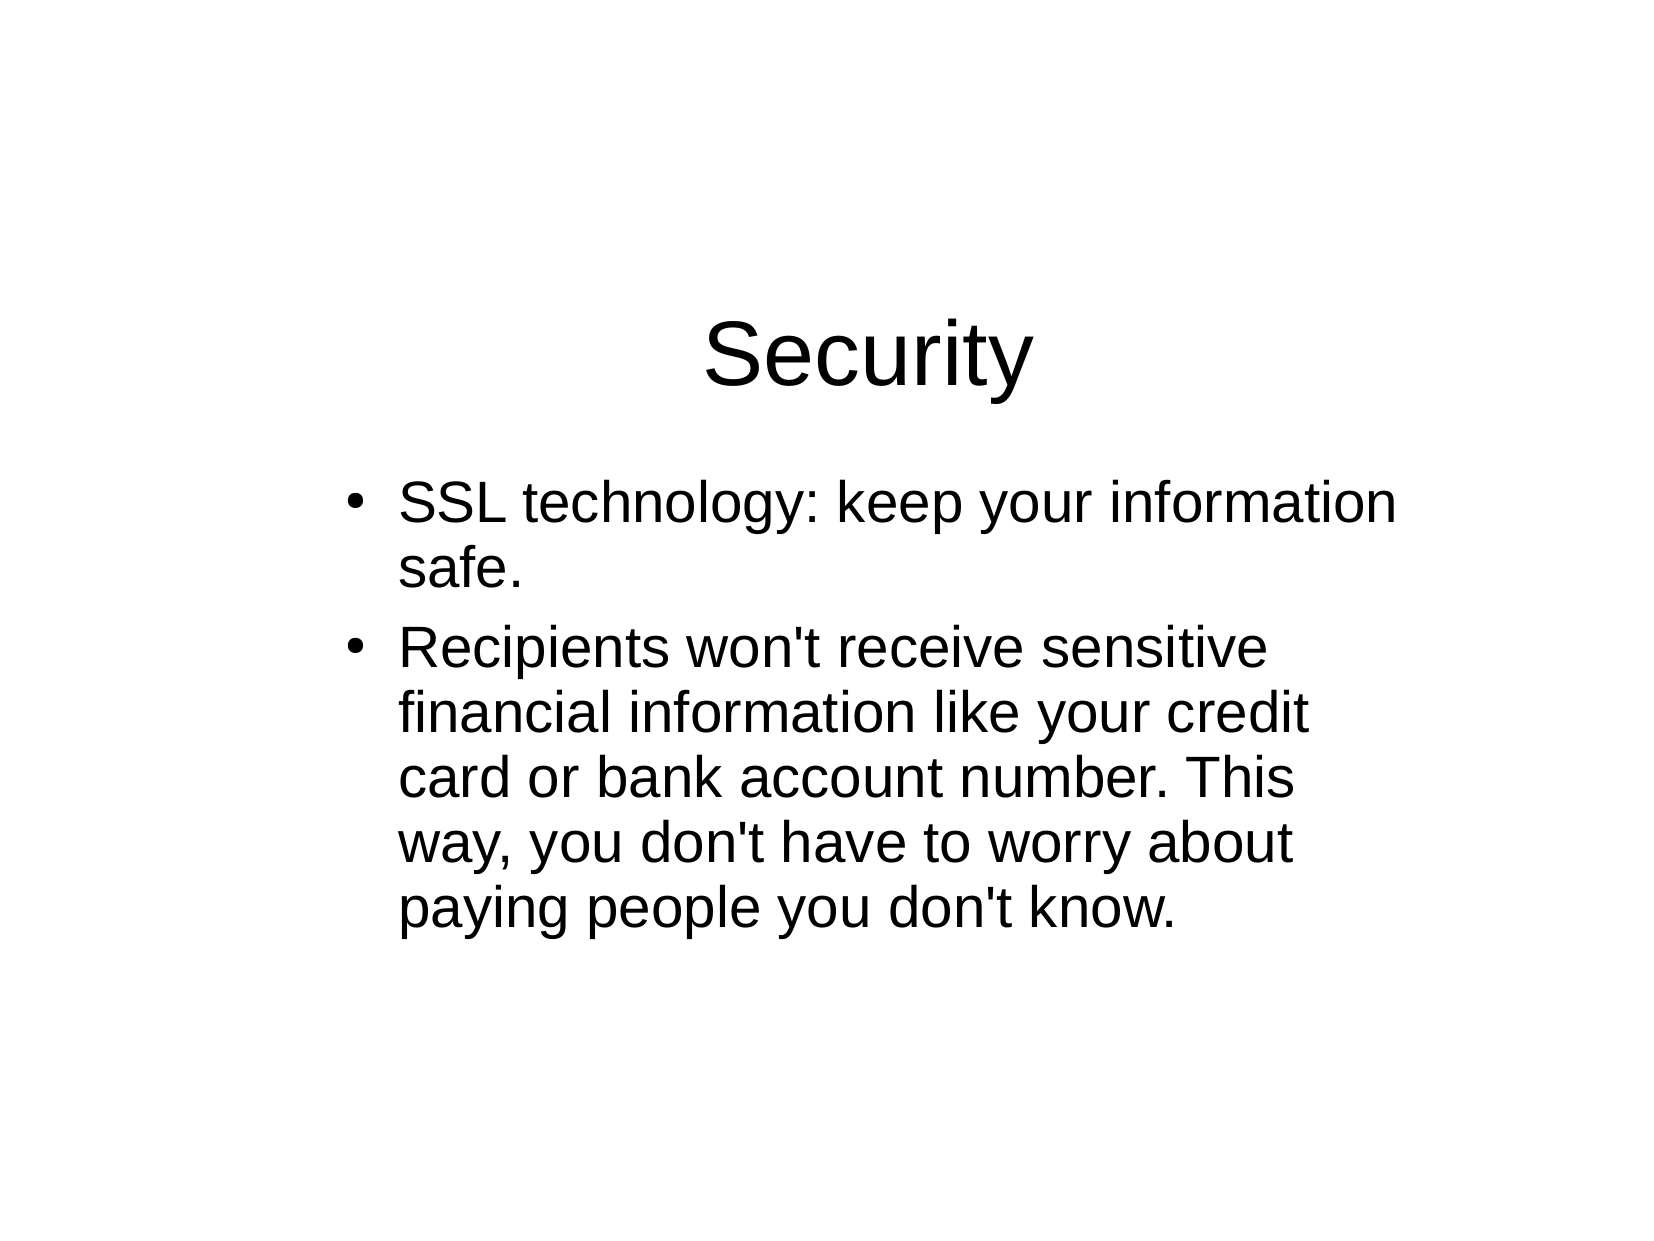

# Security
SSL technology: keep your information safe.
Recipients won't receive sensitive financial information like your credit card or bank account number. This way, you don't have to worry about paying people you don't know.